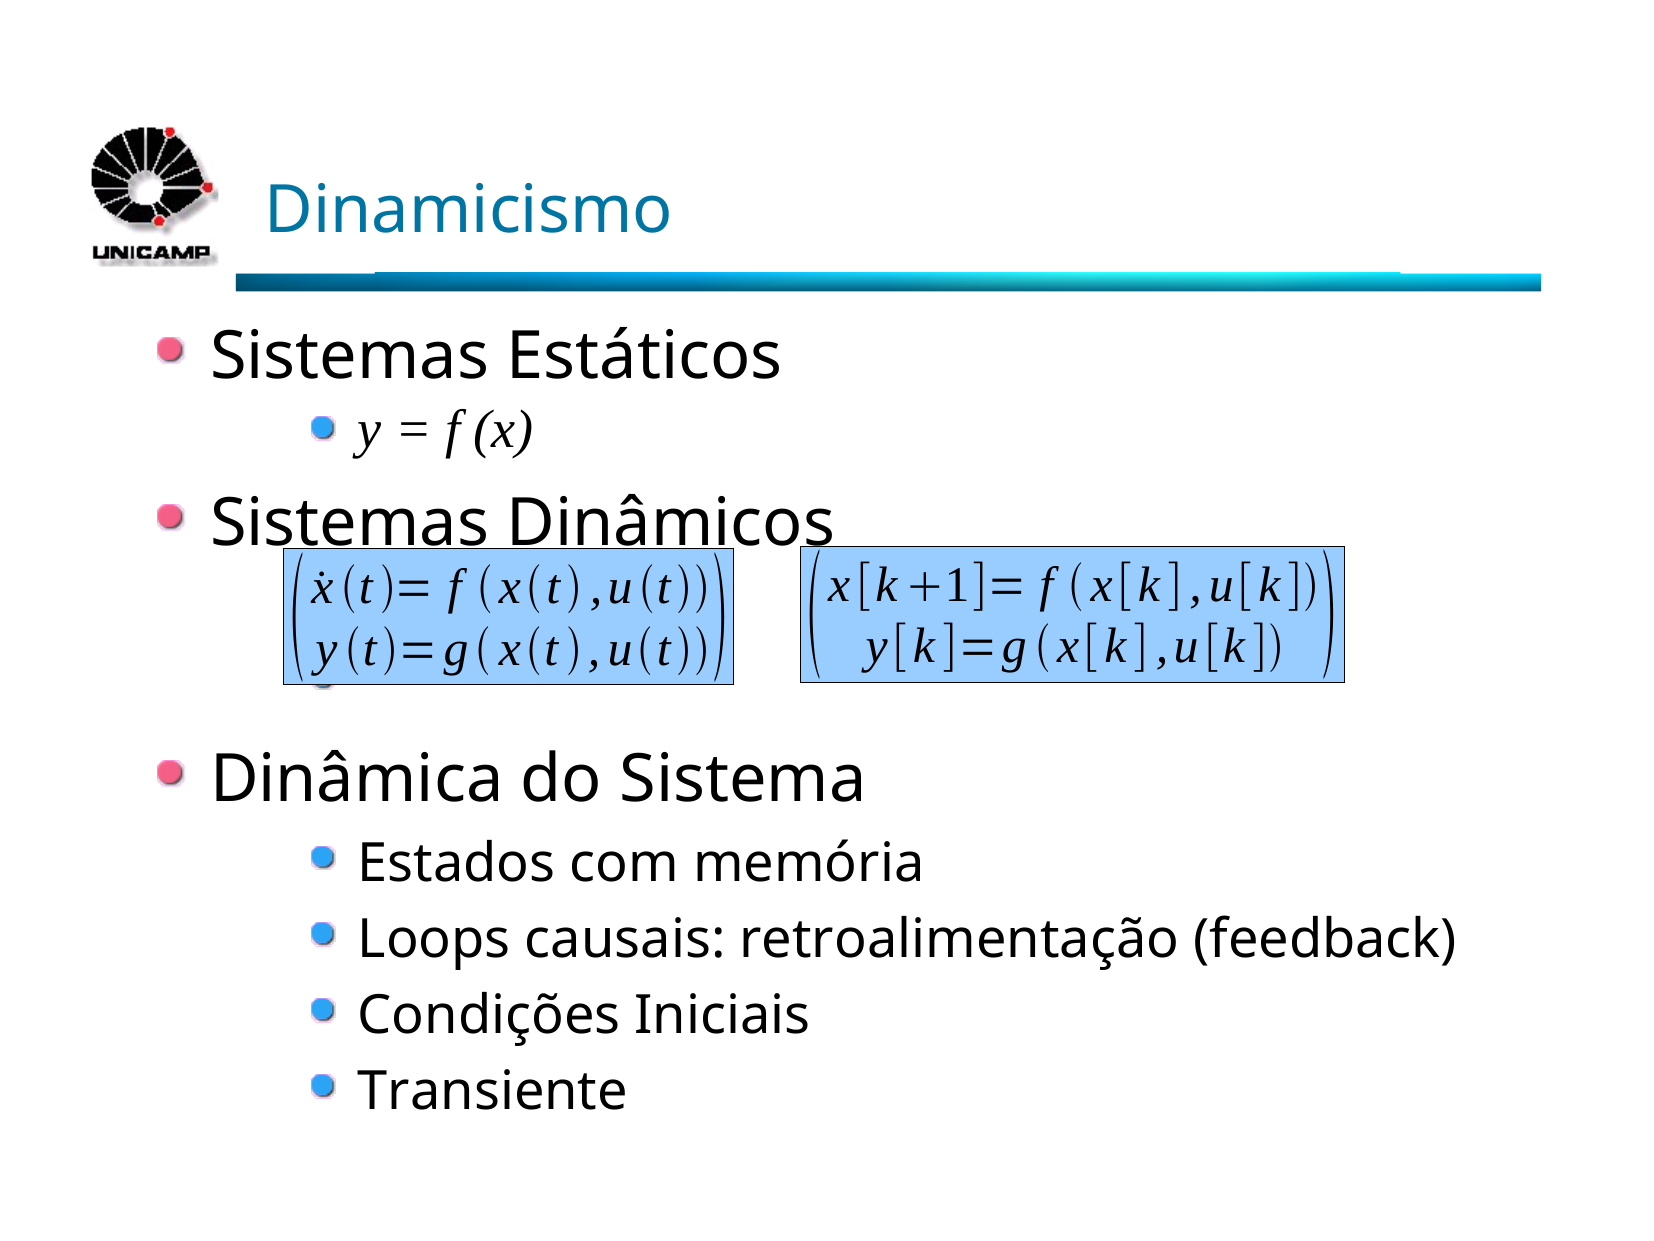

# Dinamicismo
Sistemas Estáticos
y = f (x)
Sistemas Dinâmicos
Dinâmica do Sistema
Estados com memória
Loops causais: retroalimentação (feedback)
Condições Iniciais
Transiente